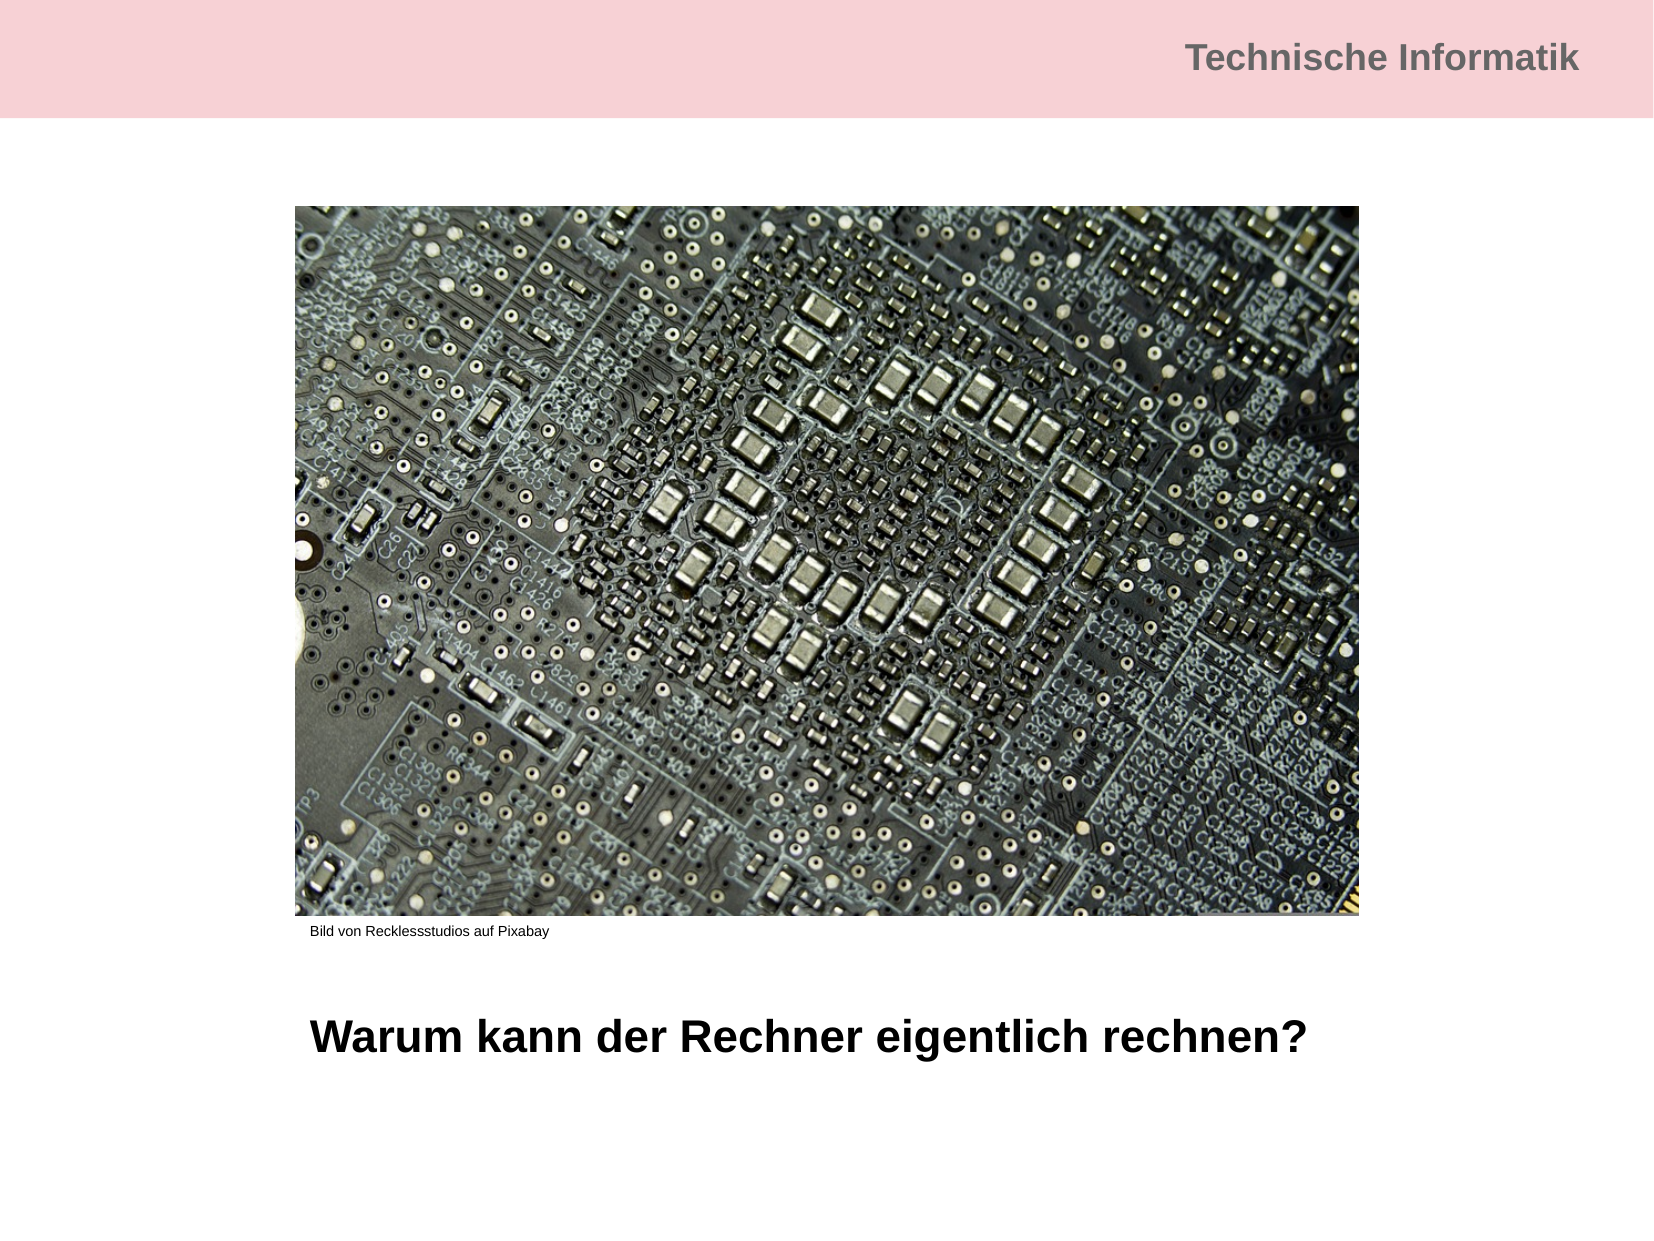

Technische Informatik
Bild von Recklessstudios auf Pixabay
Warum kann der Rechner eigentlich rechnen?